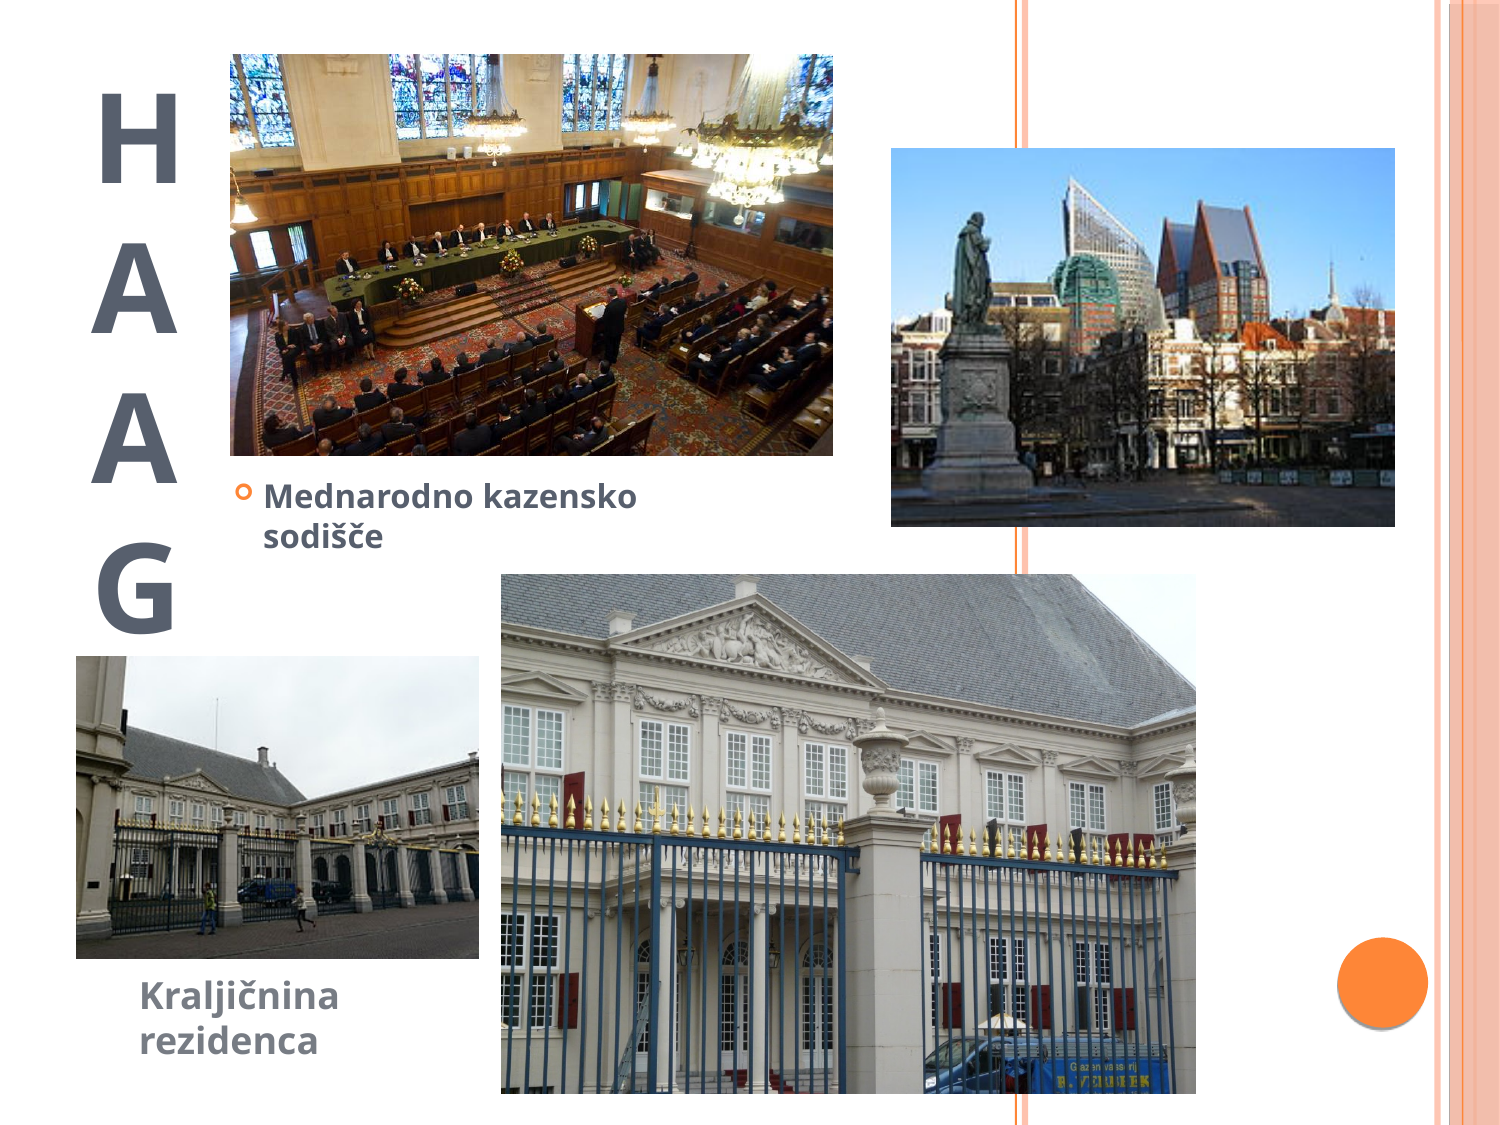

# HAAG
Mednarodno kazensko sodišče
Kraljičnina rezidenca